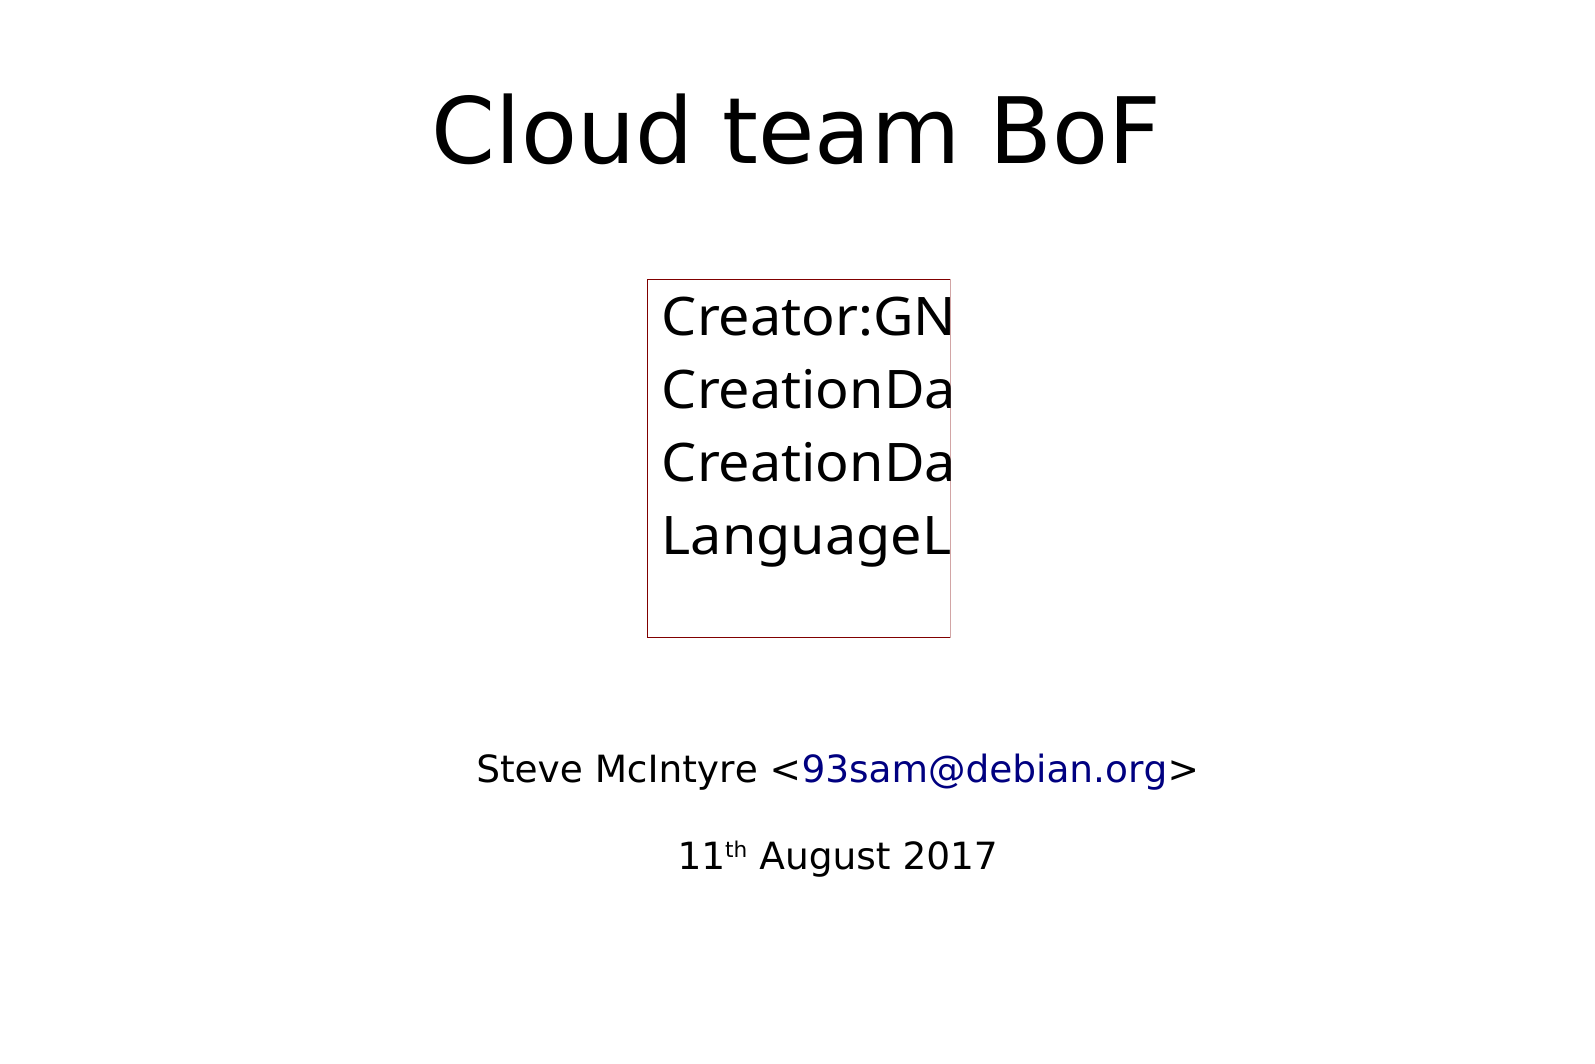

# Cloud team BoF
Steve McIntyre <93sam@debian.org>
11th August 2017
1